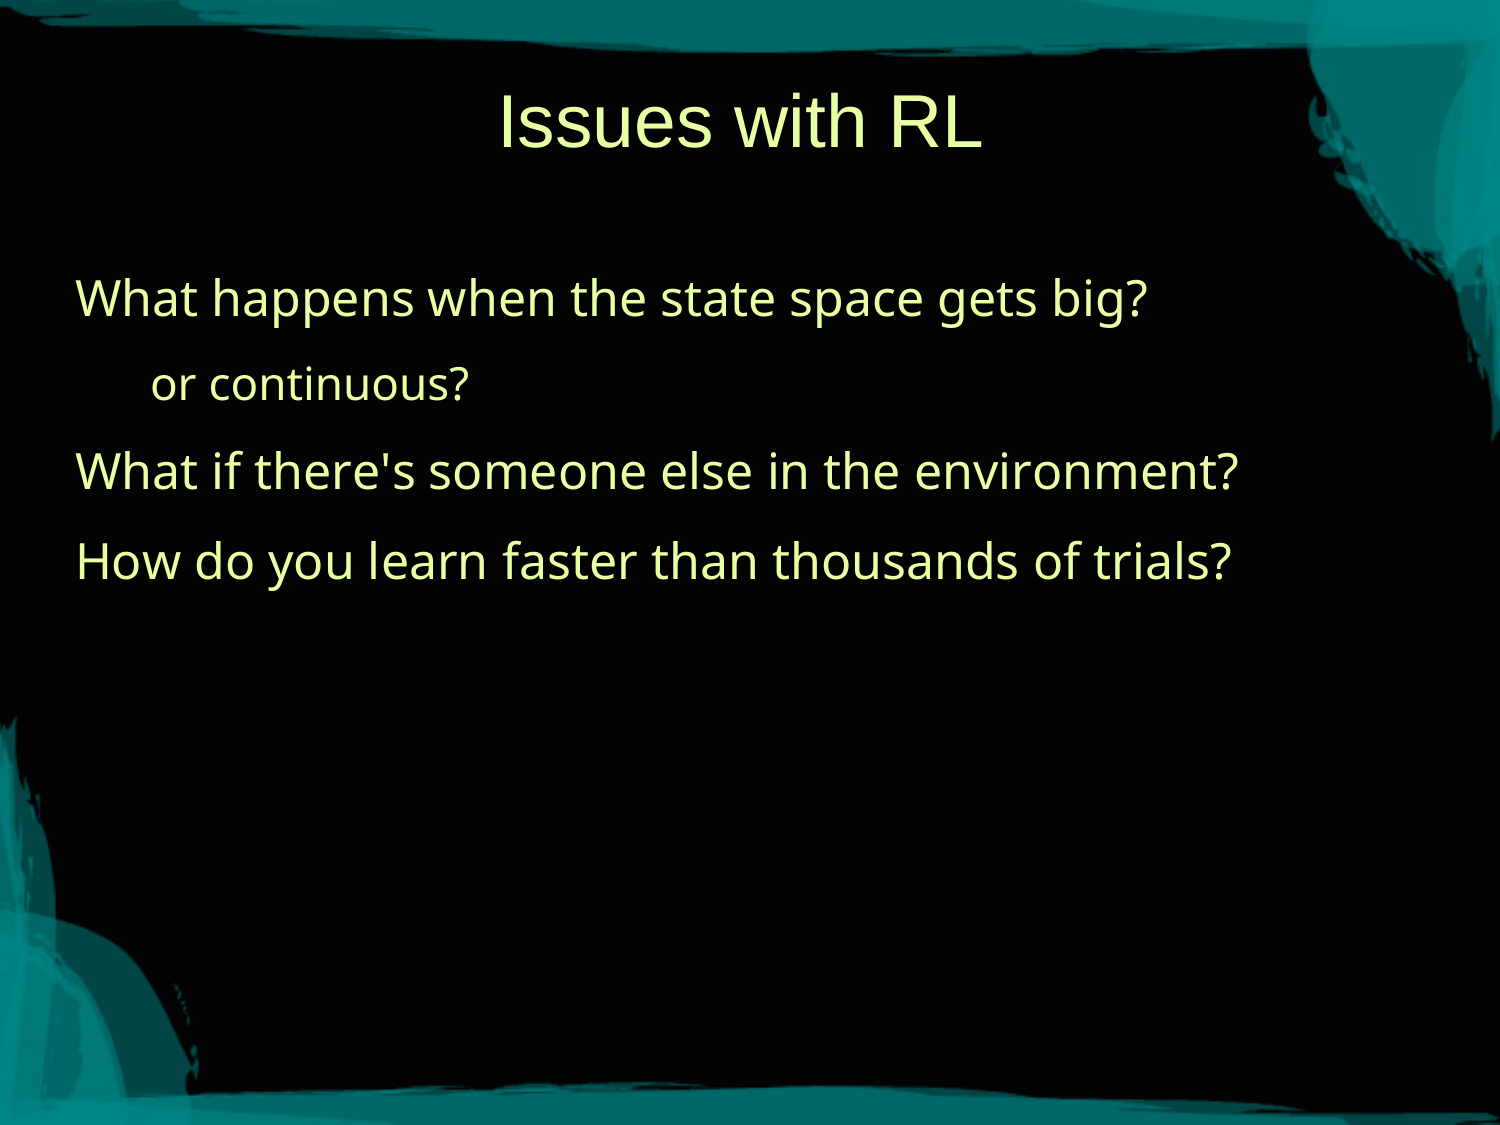

# Issues with RL
What happens when the state space gets big?
or continuous?
What if there's someone else in the environment?
How do you learn faster than thousands of trials?